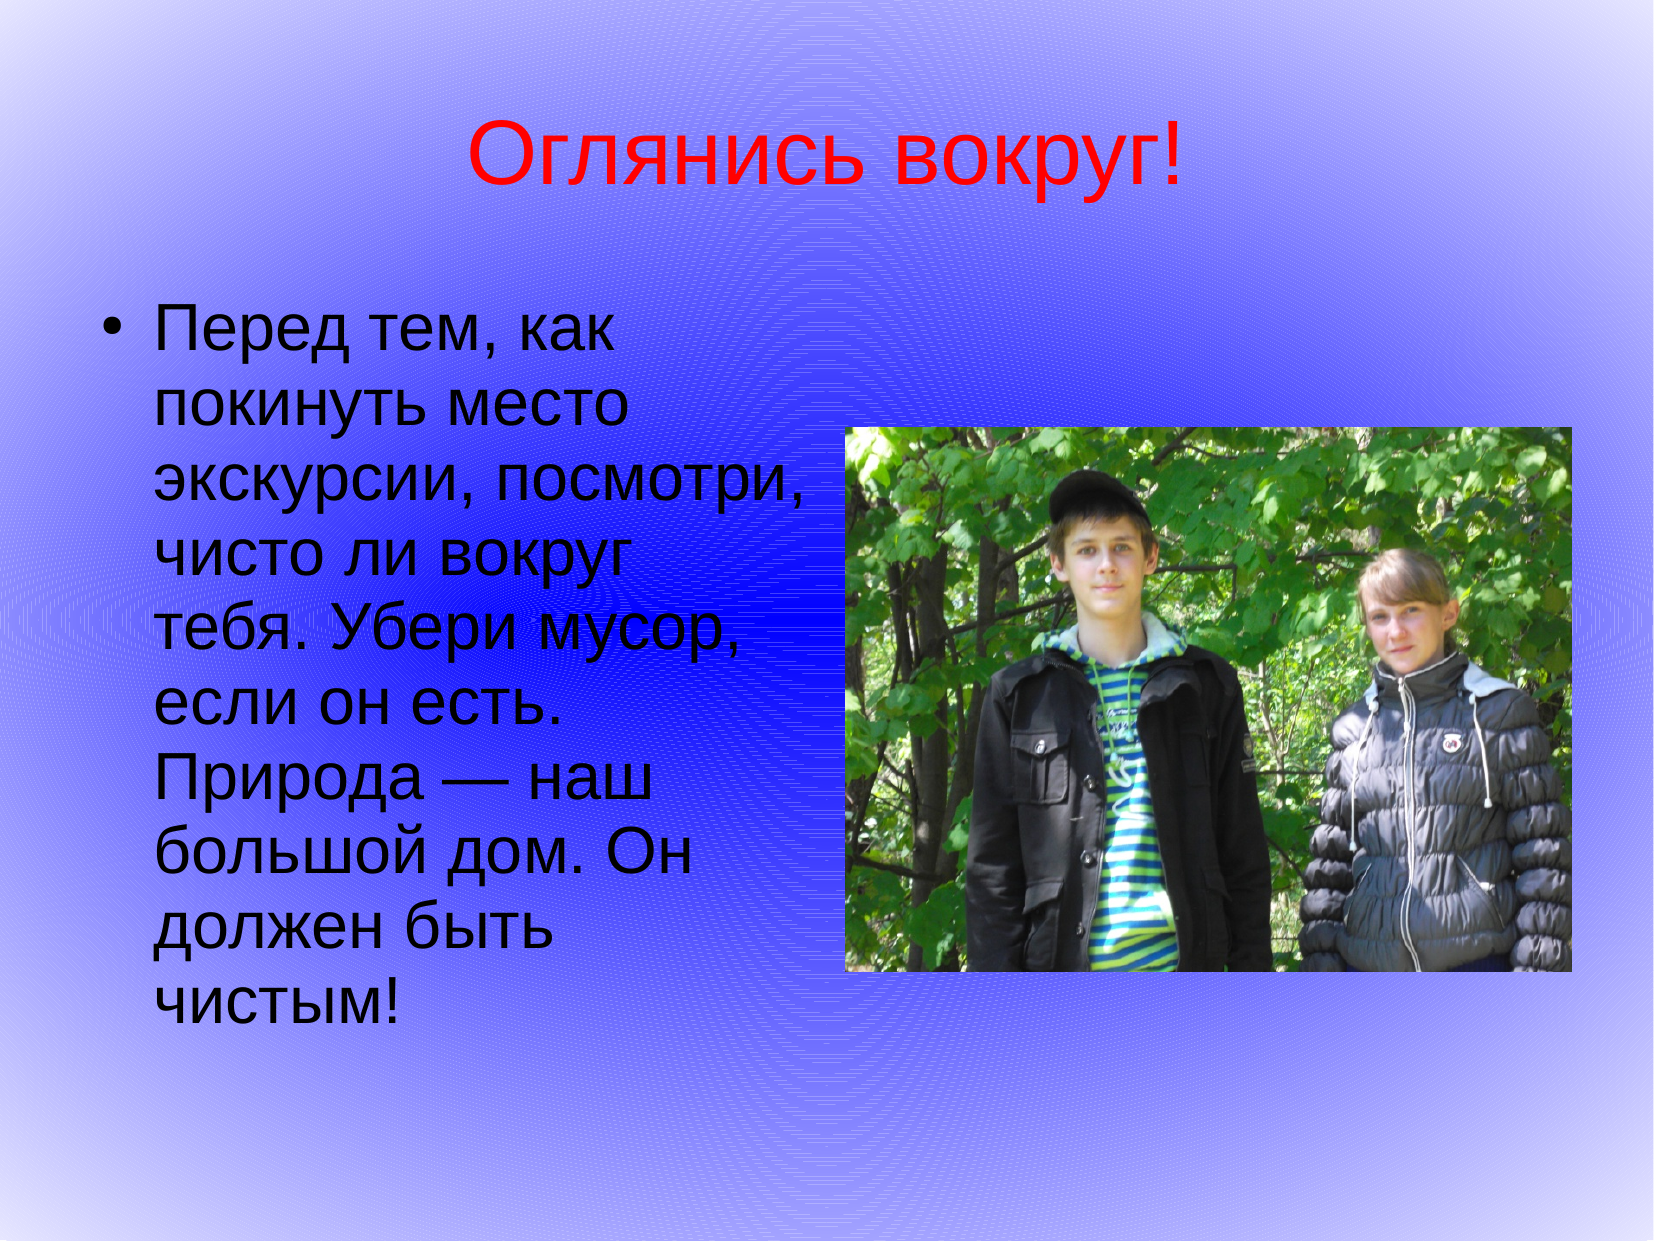

# Оглянись вокруг!
Перед тем, как покинуть место экскурсии, посмотри, чисто ли вокруг тебя. Убери мусор, если он есть. Природа — наш большой дом. Он должен быть чистым!